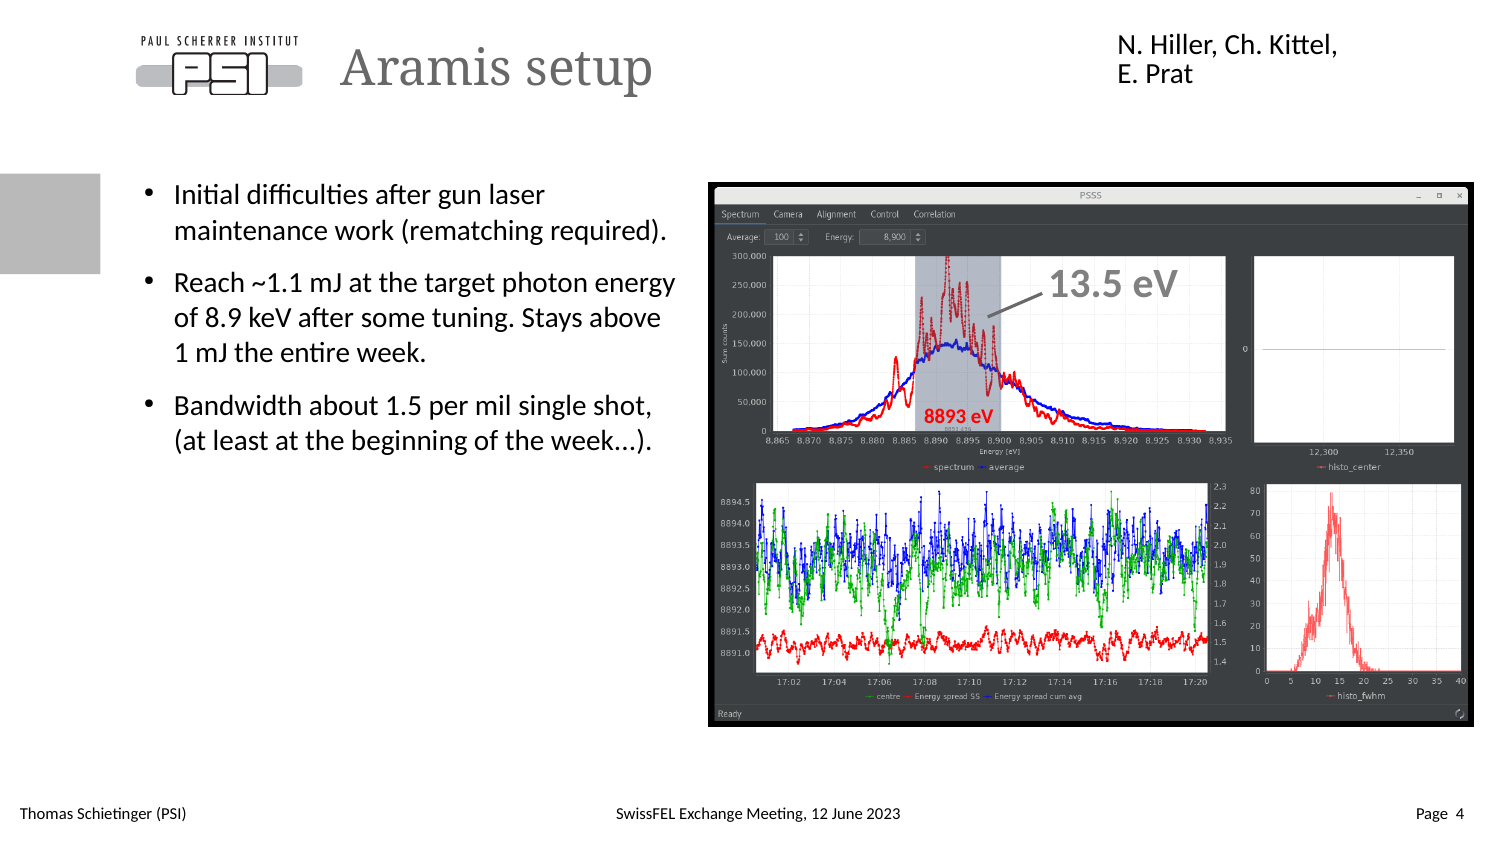

N. Hiller, Ch. Kittel,
E. Prat
# Aramis setup
Initial difficulties after gun laser maintenance work (rematching required).
Reach ~1.1 mJ at the target photon energy of 8.9 keV after some tuning. Stays above 1 mJ the entire week.
Bandwidth about 1.5 per mil single shot, (at least at the beginning of the week...).
13.5 eV
8893 eV